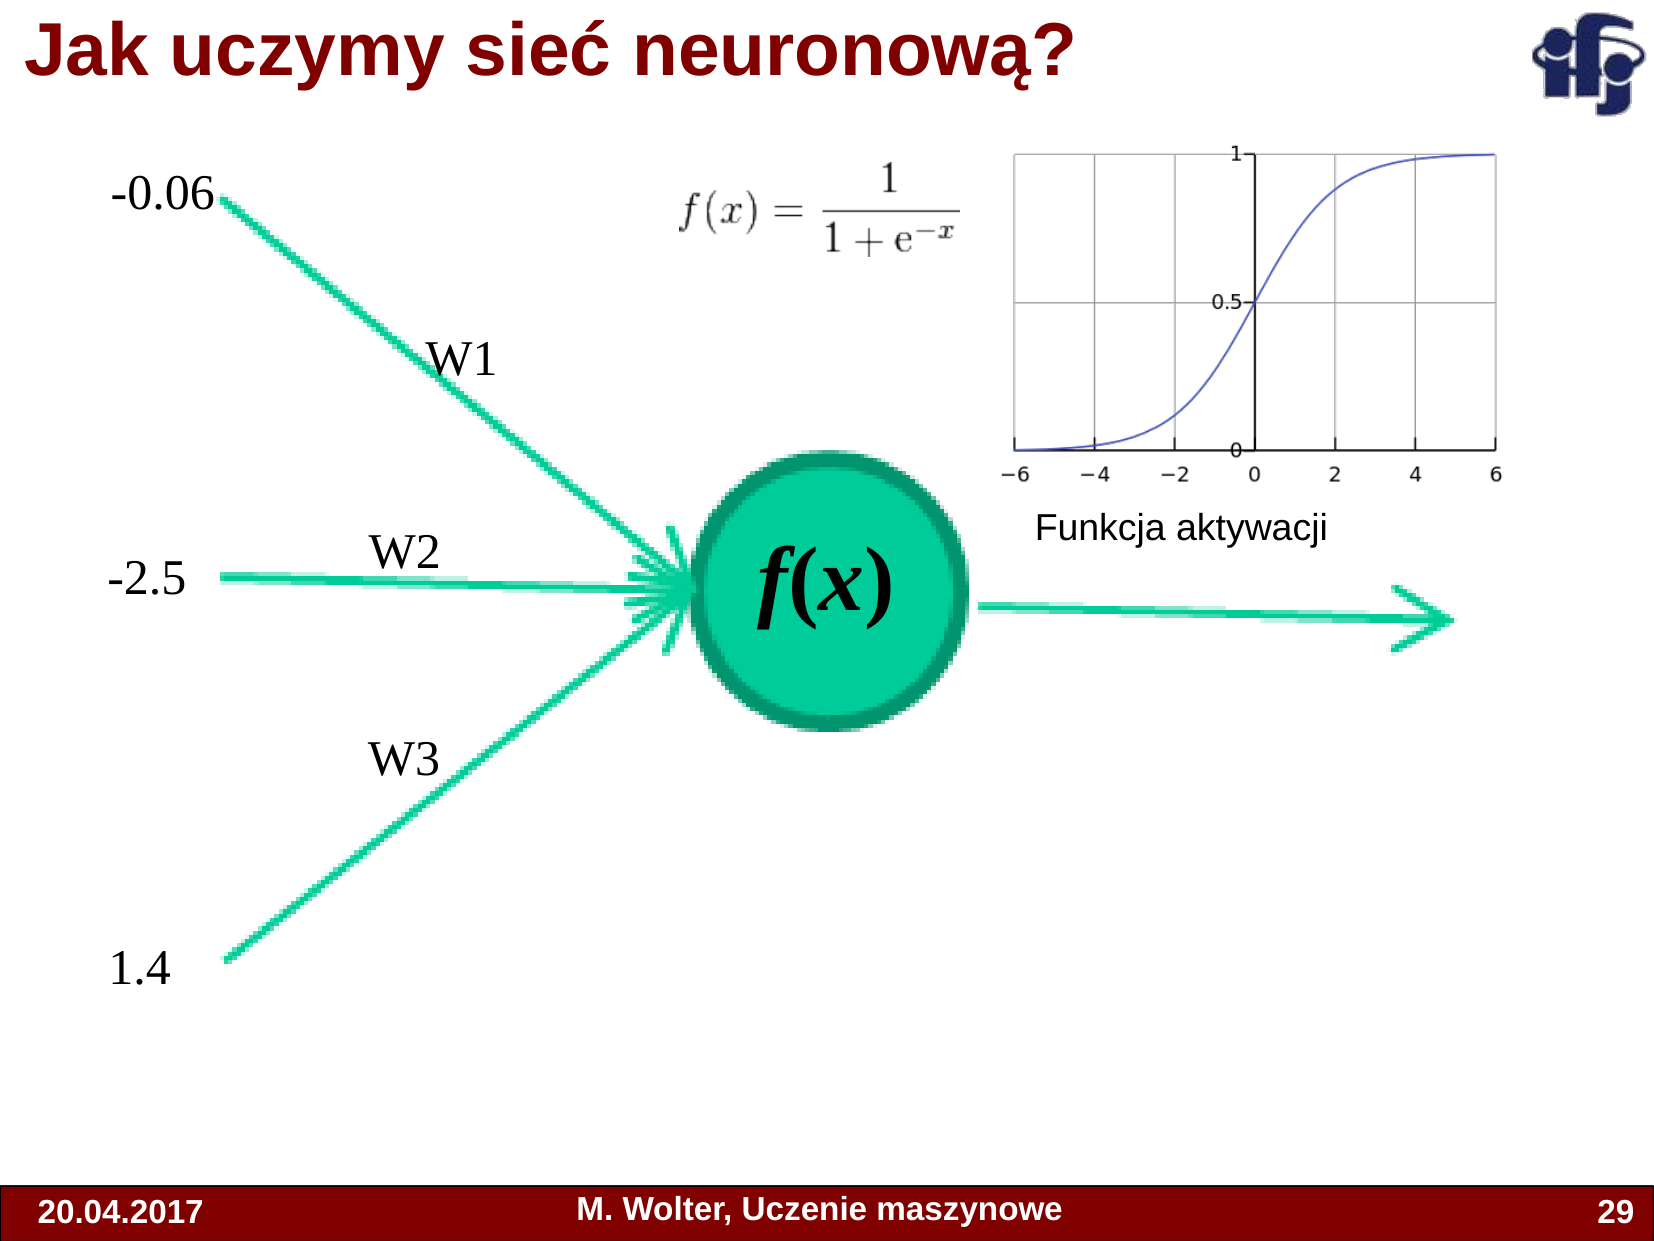

# Jak uczymy sieć neuronową?
-0.06
W1
Funkcja aktywacji
W2
f(x)
-2.5
W3
1.4